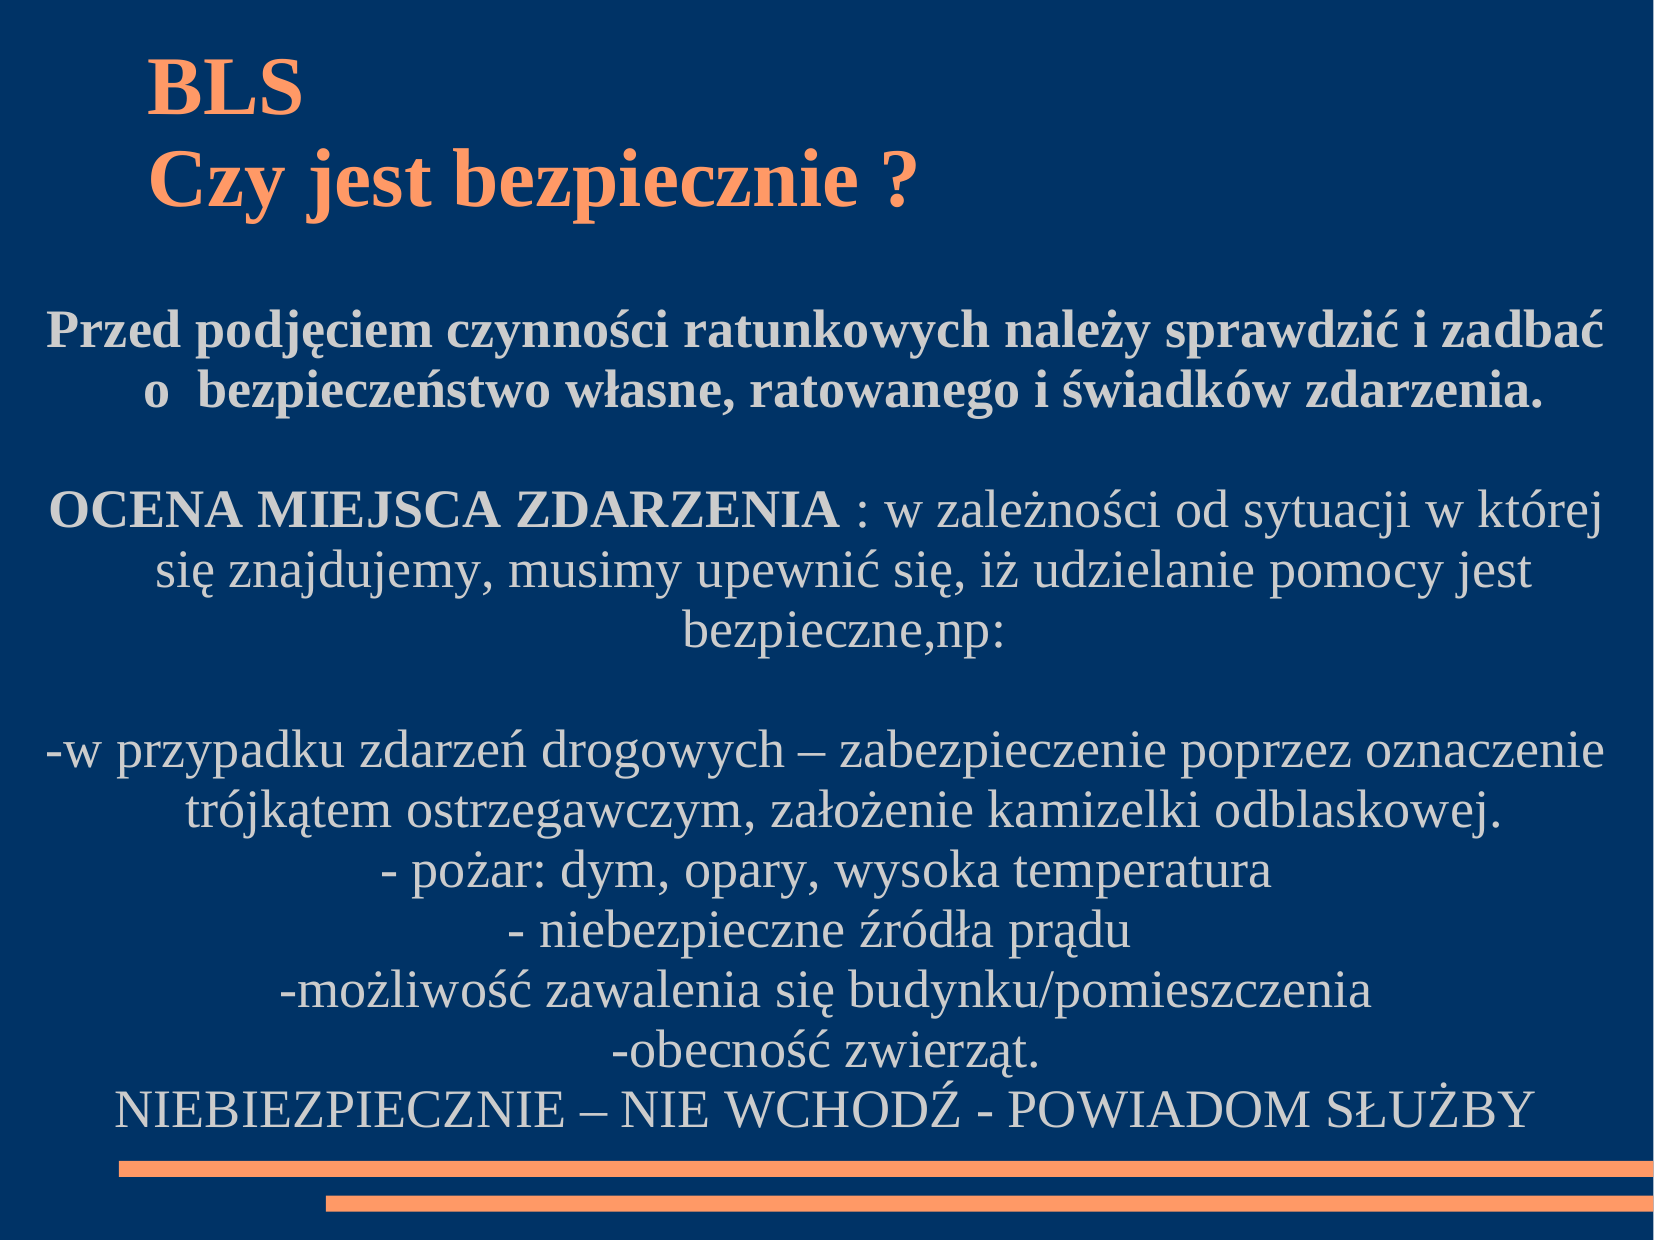

# BLS Czy jest bezpiecznie ?
Przed podjęciem czynności ratunkowych należy sprawdzić i zadbać o bezpieczeństwo własne, ratowanego i świadków zdarzenia.
OCENA MIEJSCA ZDARZENIA : w zależności od sytuacji w której się znajdujemy, musimy upewnić się, iż udzielanie pomocy jest bezpieczne,np:
-w przypadku zdarzeń drogowych – zabezpieczenie poprzez oznaczenie trójkątem ostrzegawczym, założenie kamizelki odblaskowej.
- pożar: dym, opary, wysoka temperatura
- niebezpieczne źródła prądu
-możliwość zawalenia się budynku/pomieszczenia
-obecność zwierząt.
NIEBIEZPIECZNIE – NIE WCHODŹ - POWIADOM SŁUŻBY